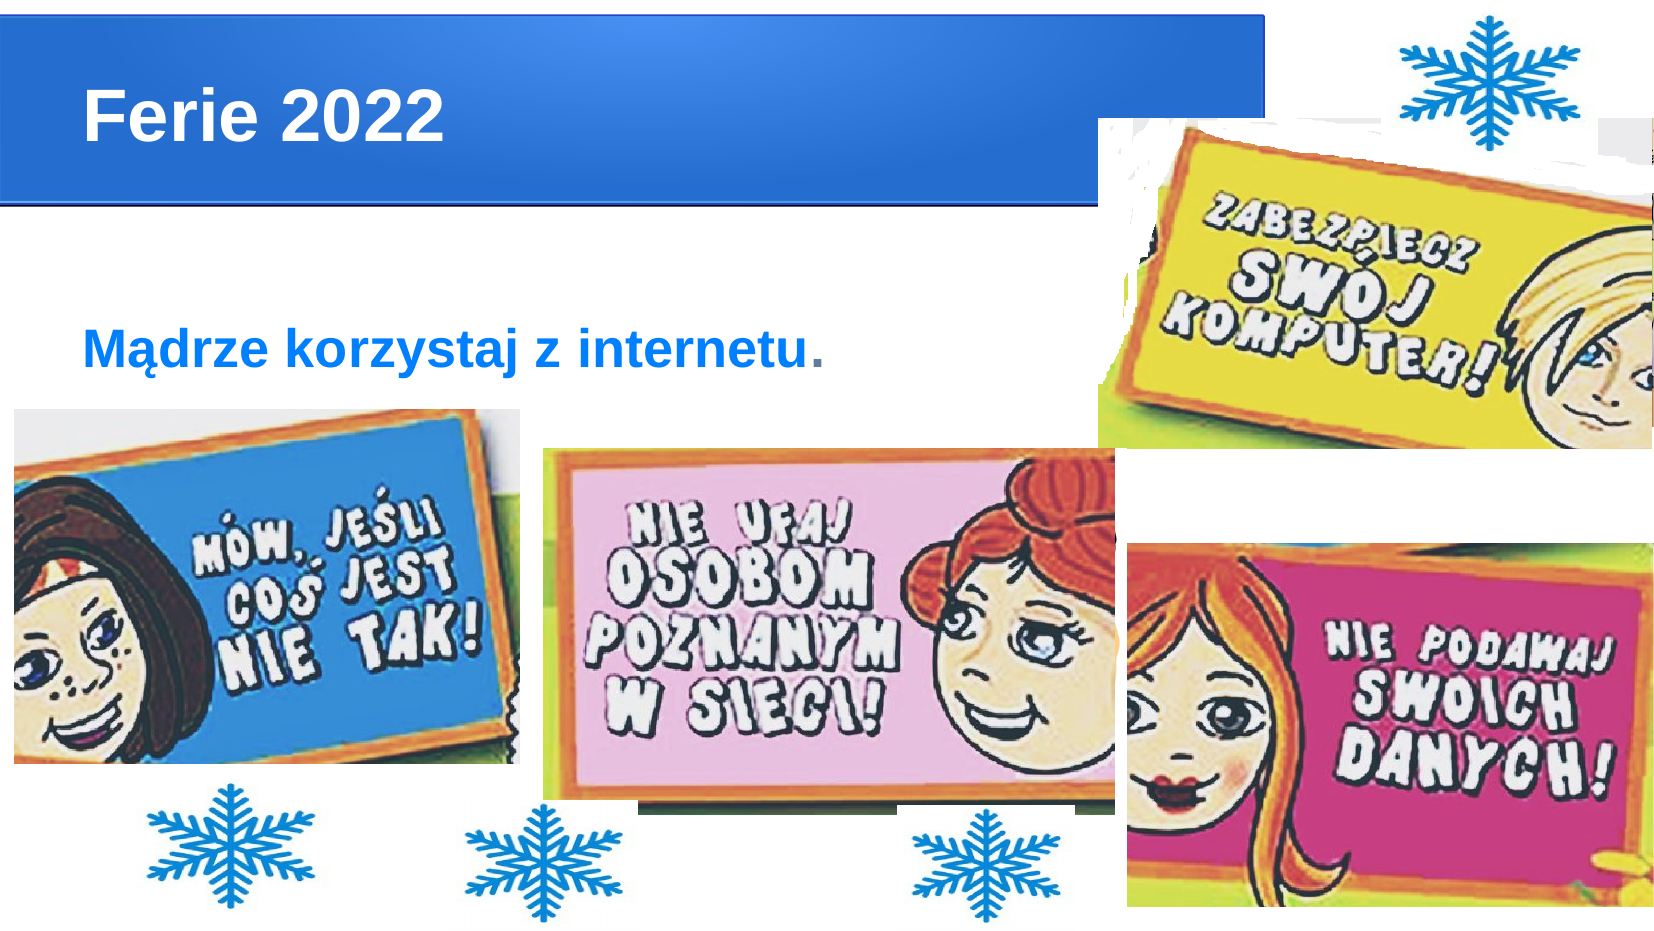

# Ferie 2022
Mądrze korzystaj z internetu.